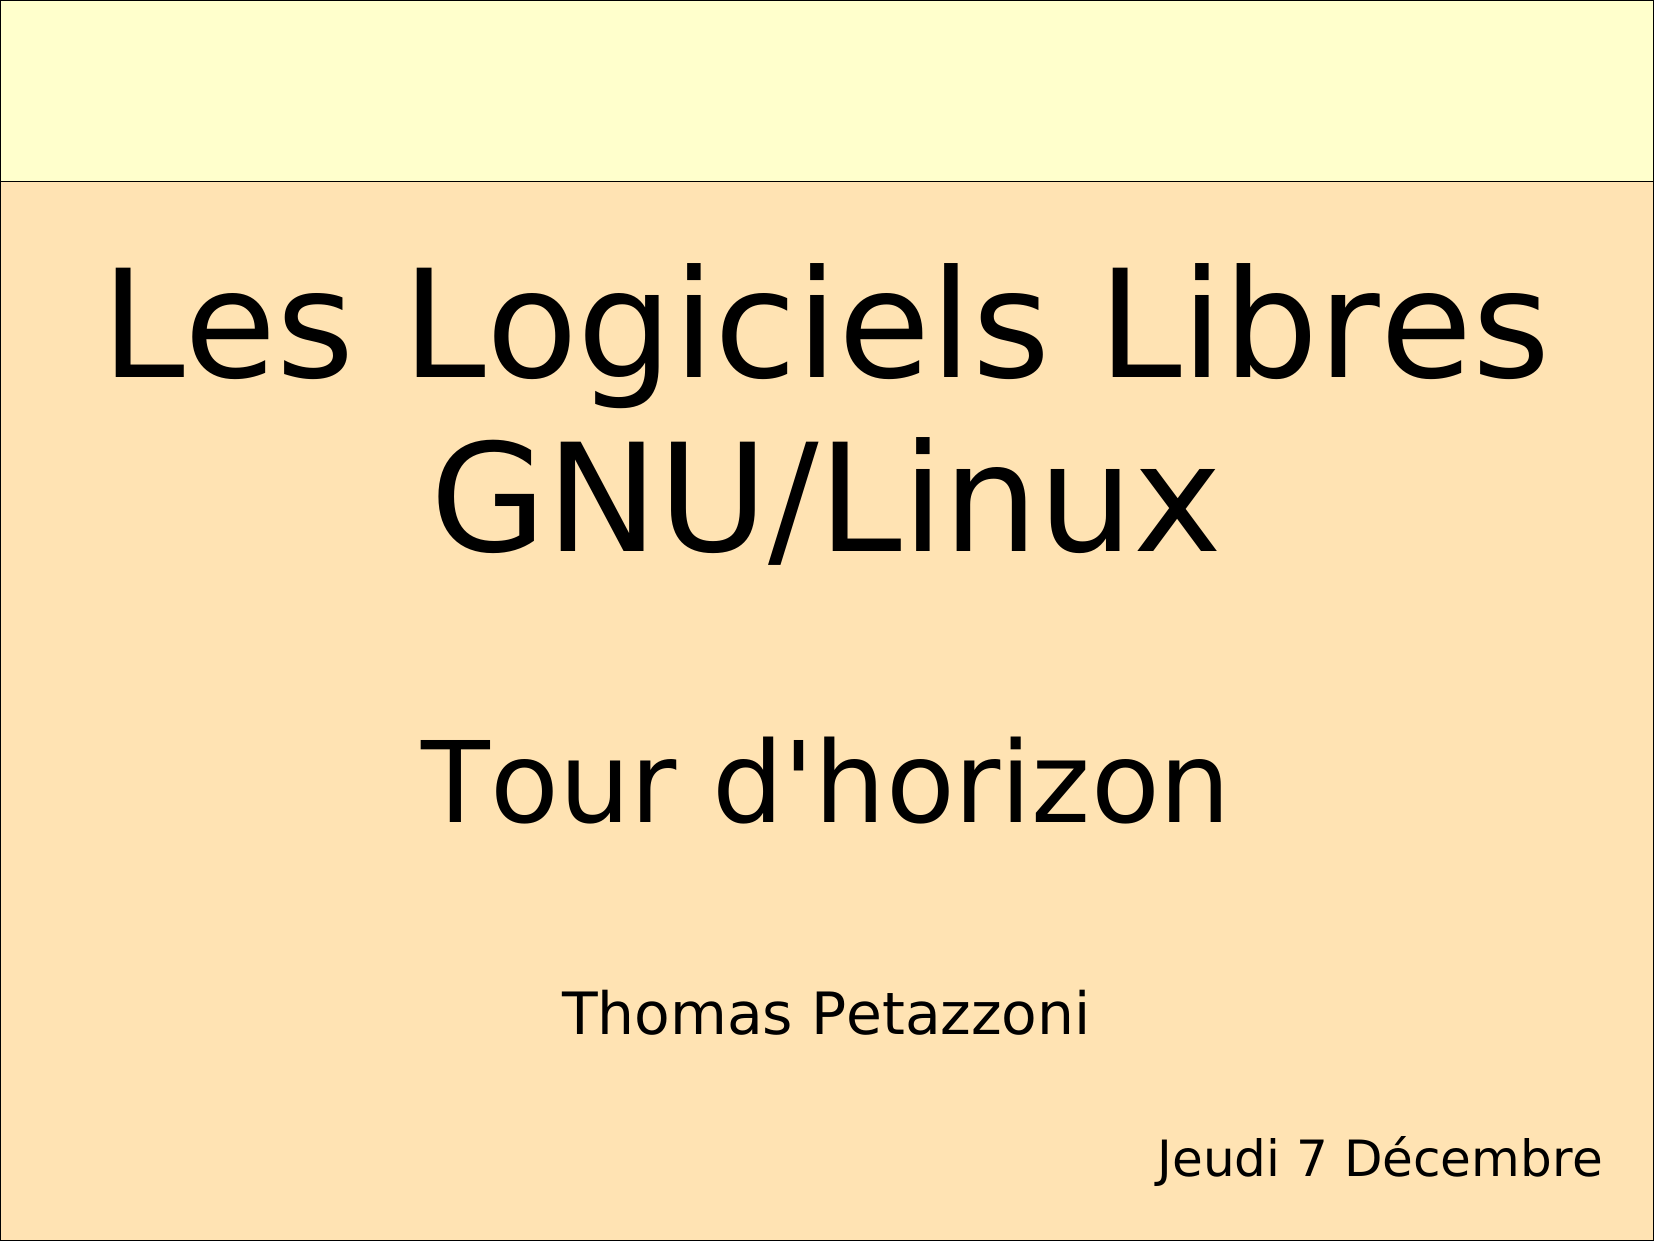

Les Logiciels Libres
GNU/Linux
Tour d'horizon
Thomas Petazzoni
Jeudi 7 Décembre